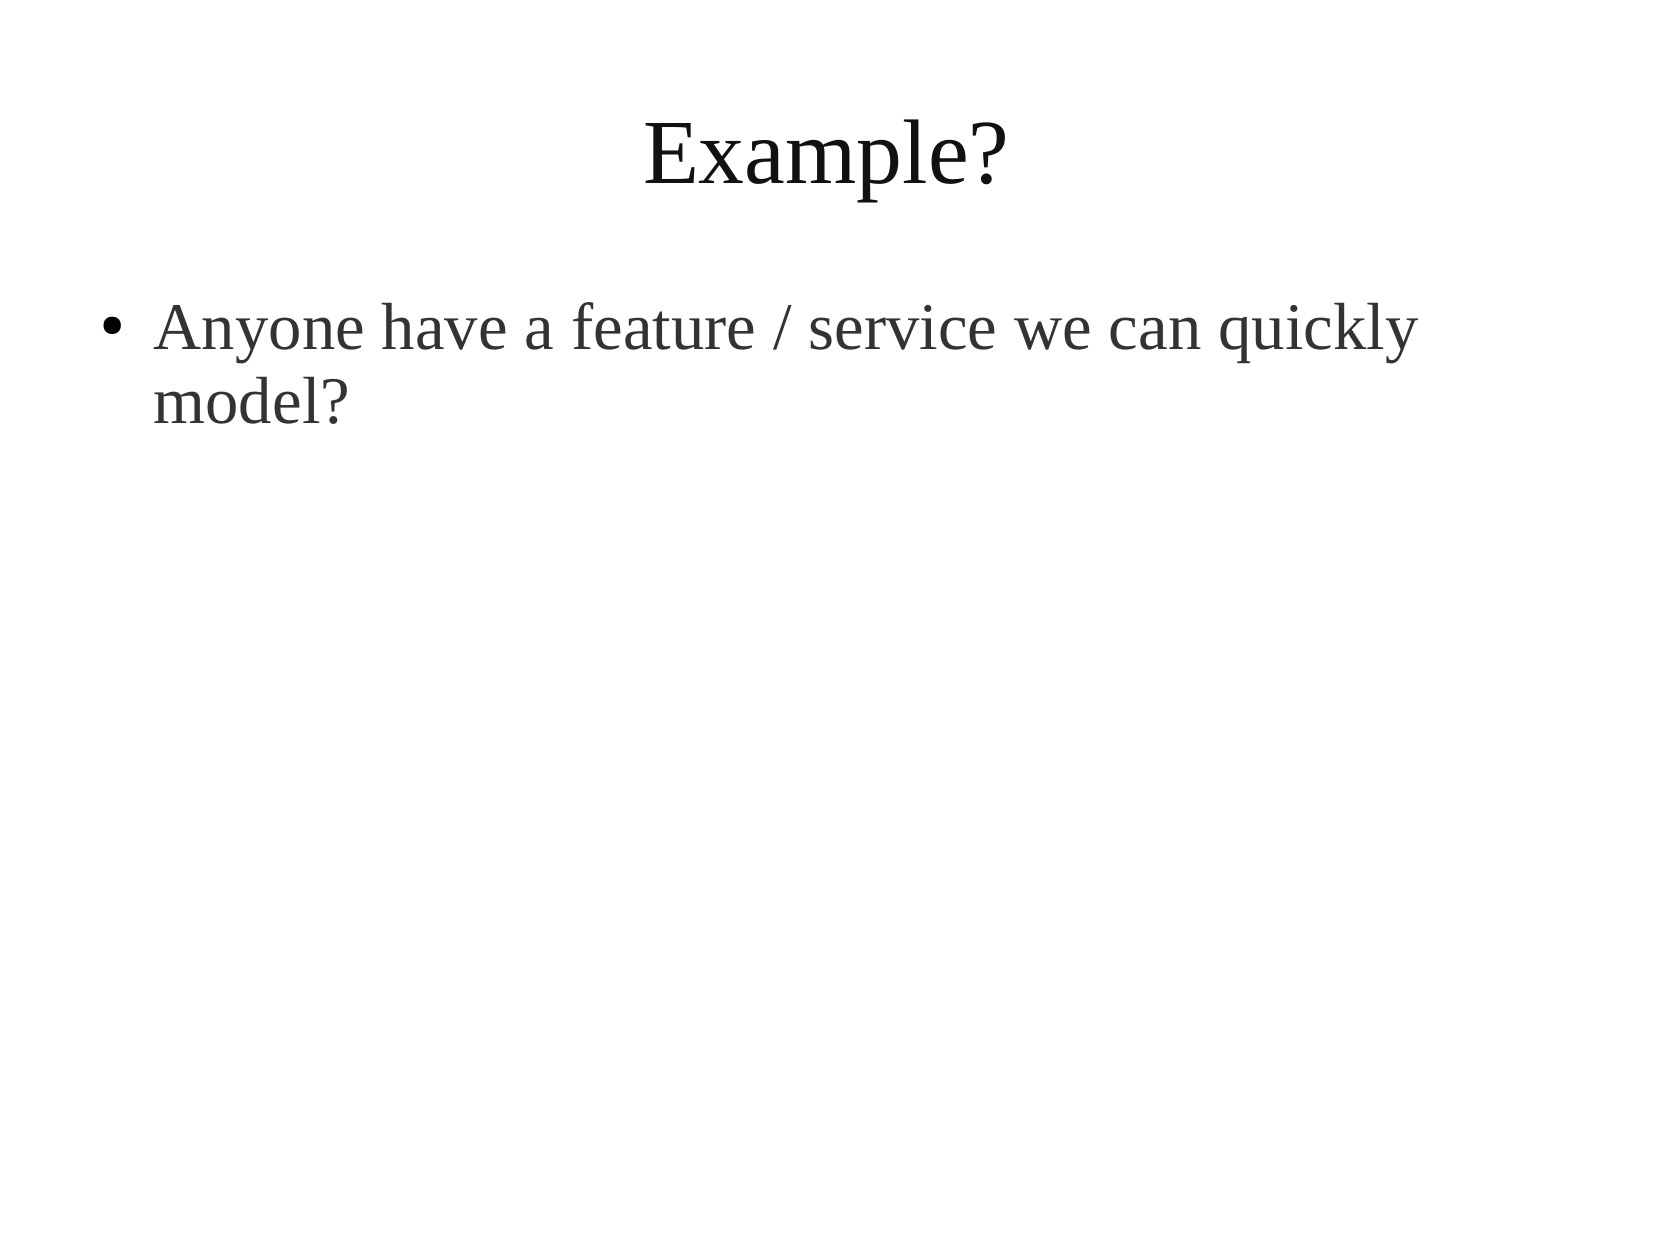

# Example?
Anyone have a feature / service we can quickly model?